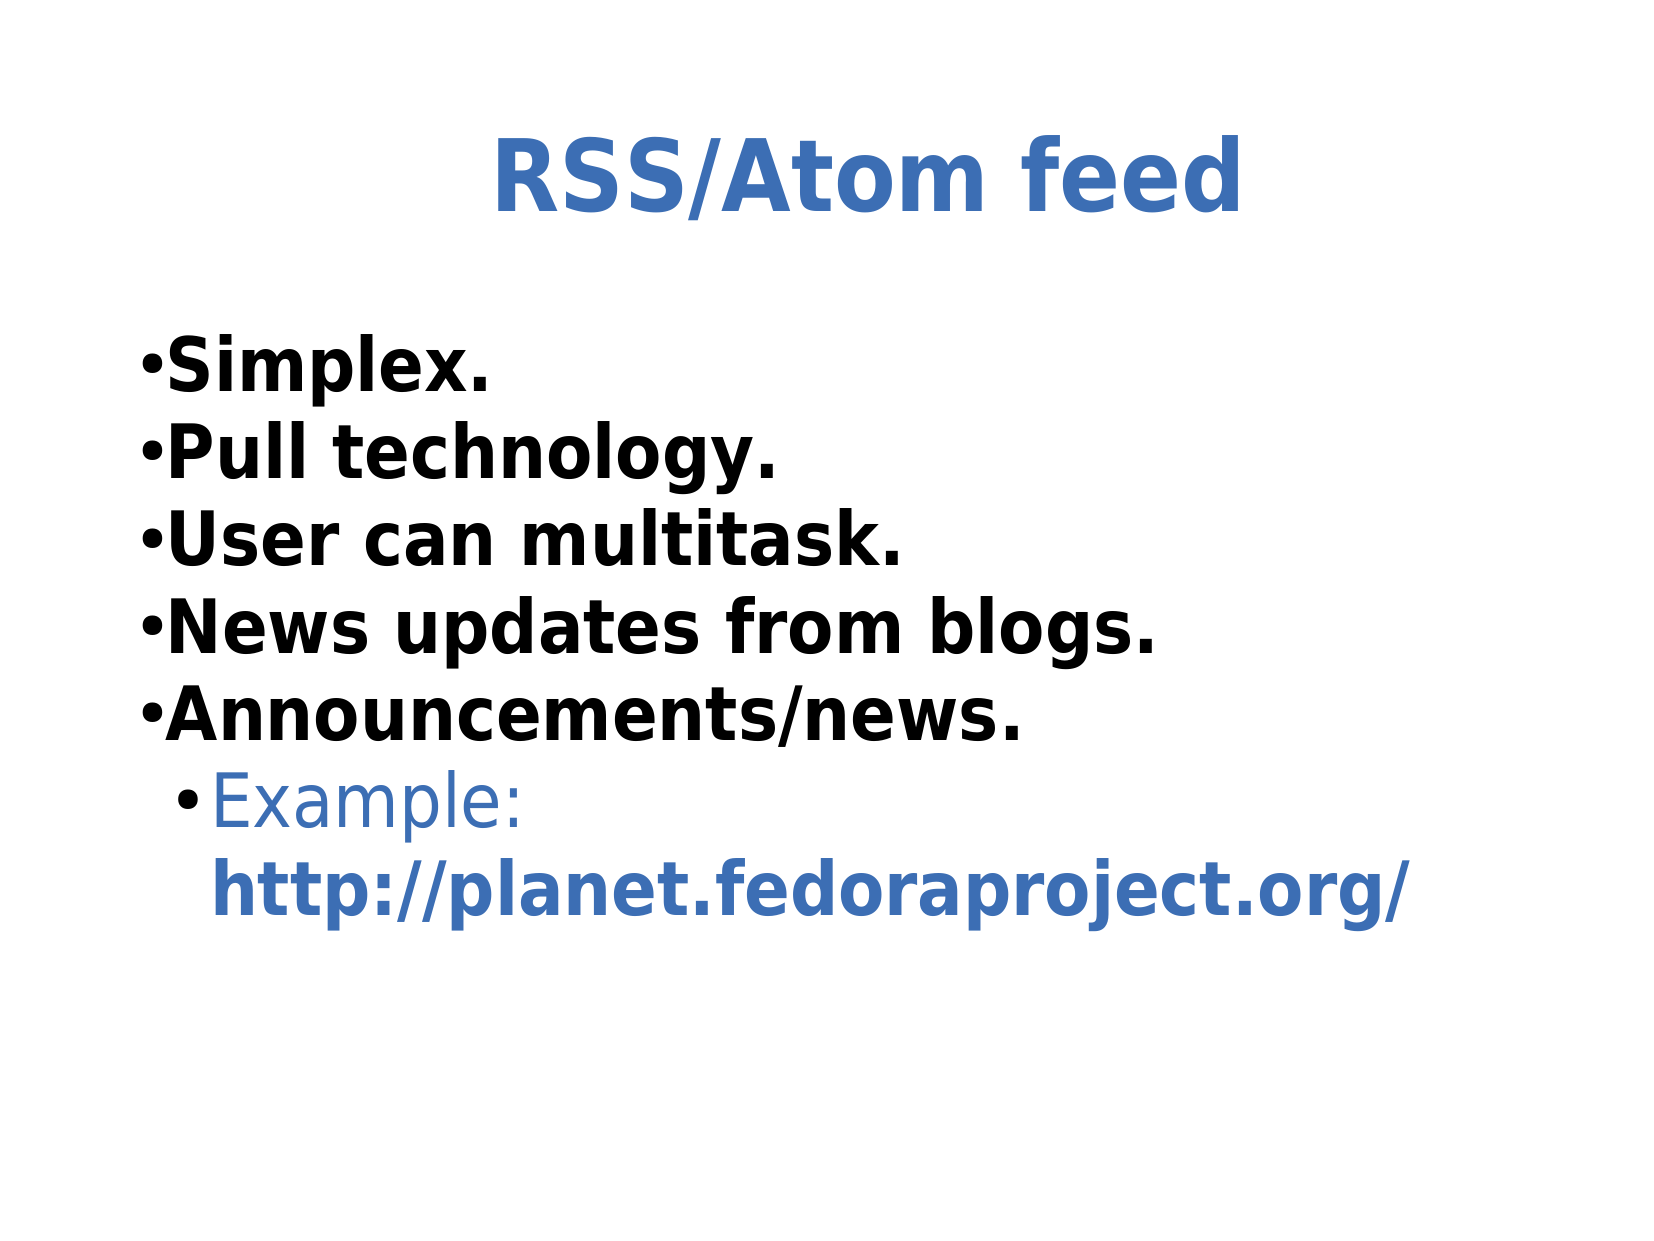

RSS/Atom feed
Simplex.
Pull technology.
User can multitask.
News updates from blogs.
Announcements/news.
Example: http://planet.fedoraproject.org/